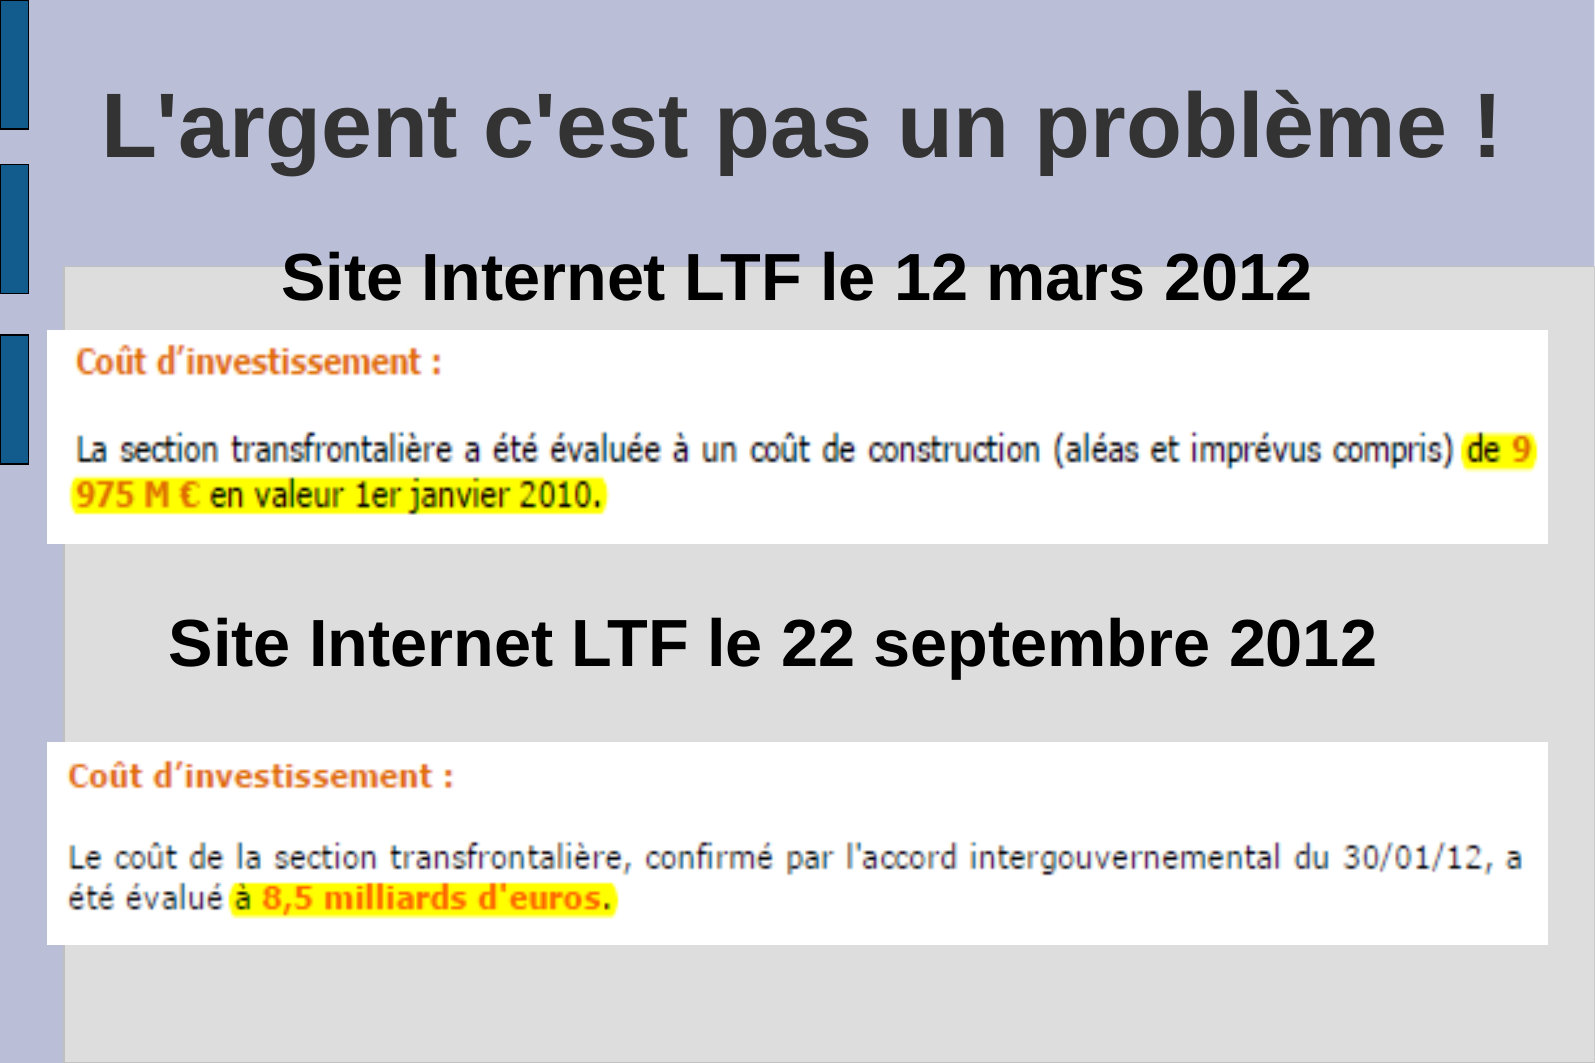

L'argent c'est pas un problème !
Site Internet LTF le 12 mars 2012
Site Internet LTF le 22 septembre 2012